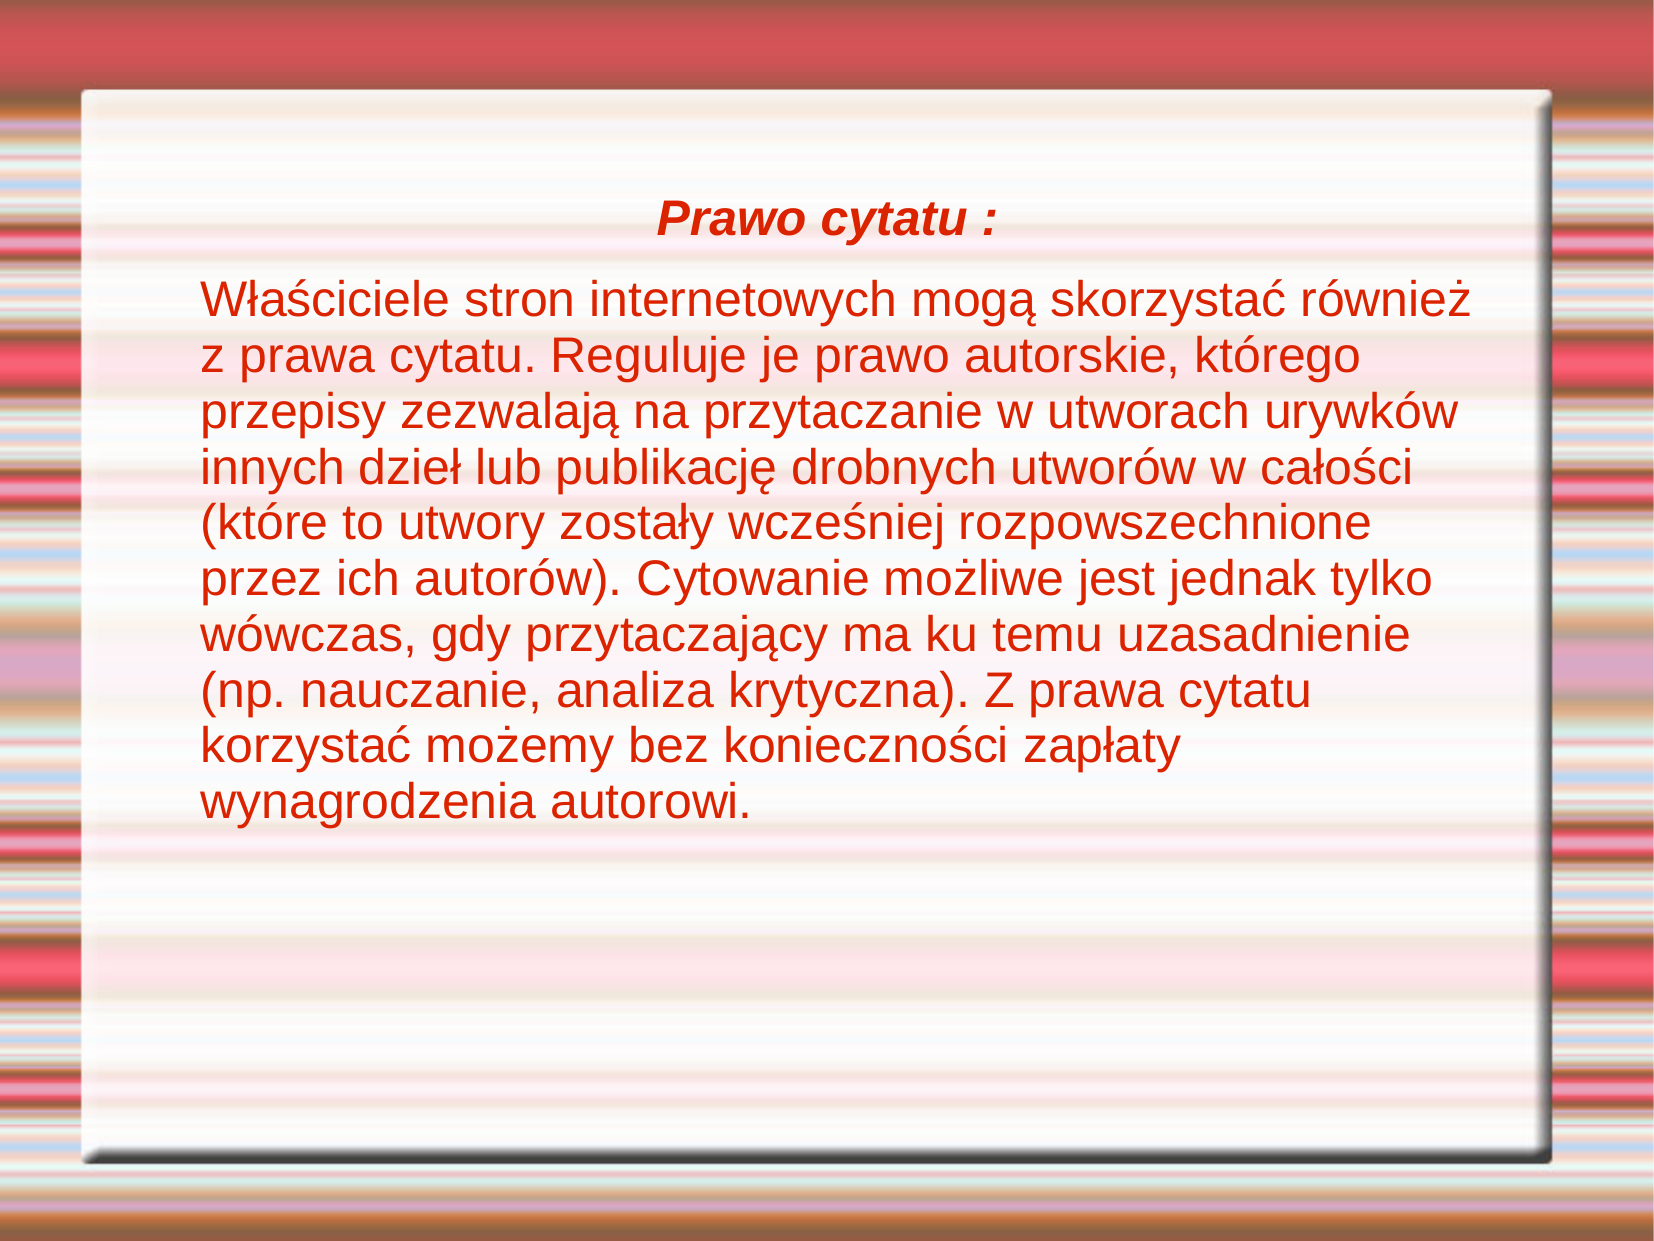

# Prawo cytatu :
Właściciele stron internetowych mogą skorzystać również z prawa cytatu. Reguluje je prawo autorskie, którego przepisy zezwalają na przytaczanie w utworach urywków innych dzieł lub publikację drobnych utworów w całości (które to utwory zostały wcześniej rozpowszechnione przez ich autorów). Cytowanie możliwe jest jednak tylko wówczas, gdy przytaczający ma ku temu uzasadnienie (np. nauczanie, analiza krytyczna). Z prawa cytatu korzystać możemy bez konieczności zapłaty wynagrodzenia autorowi.